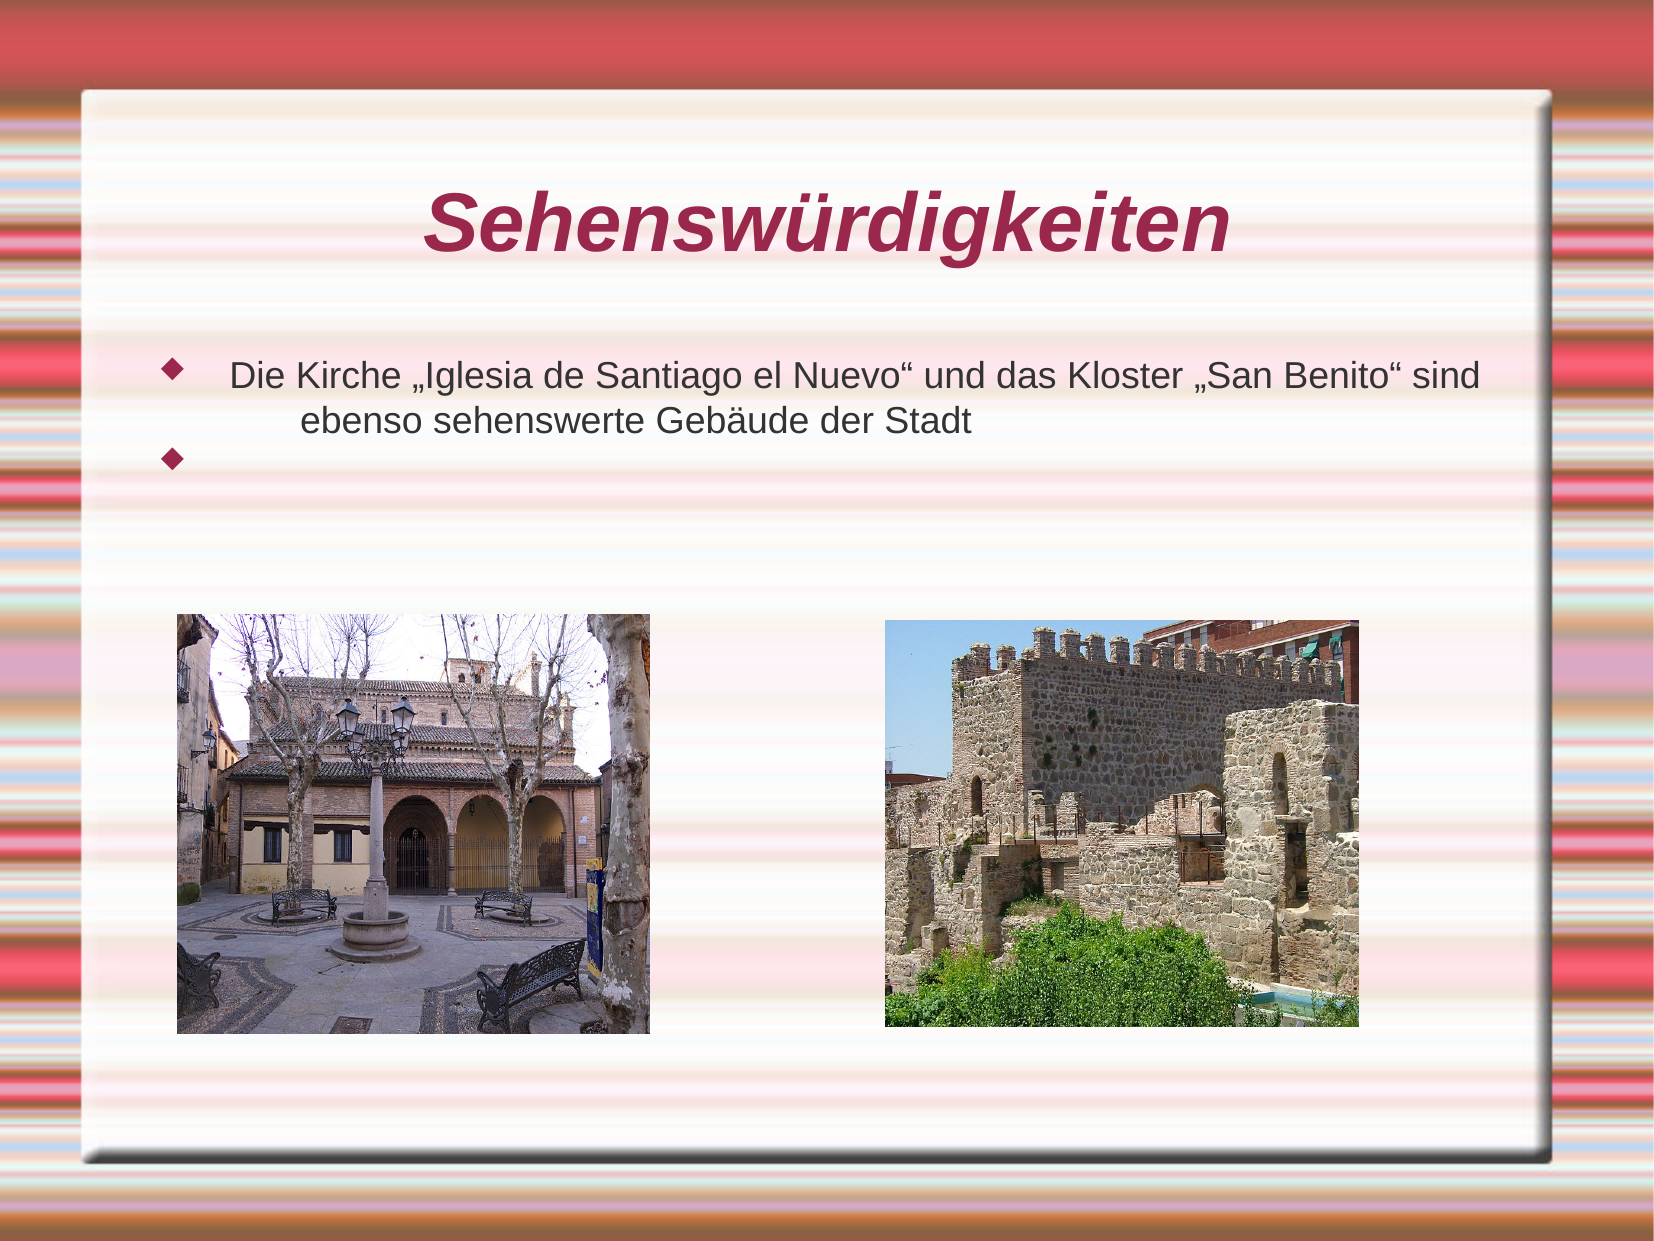

# Sehenswürdigkeiten
Die Kirche „Iglesia de Santiago el Nuevo“ und das Kloster „San Benito“ sind ebenso sehenswerte Gebäude der Stadt